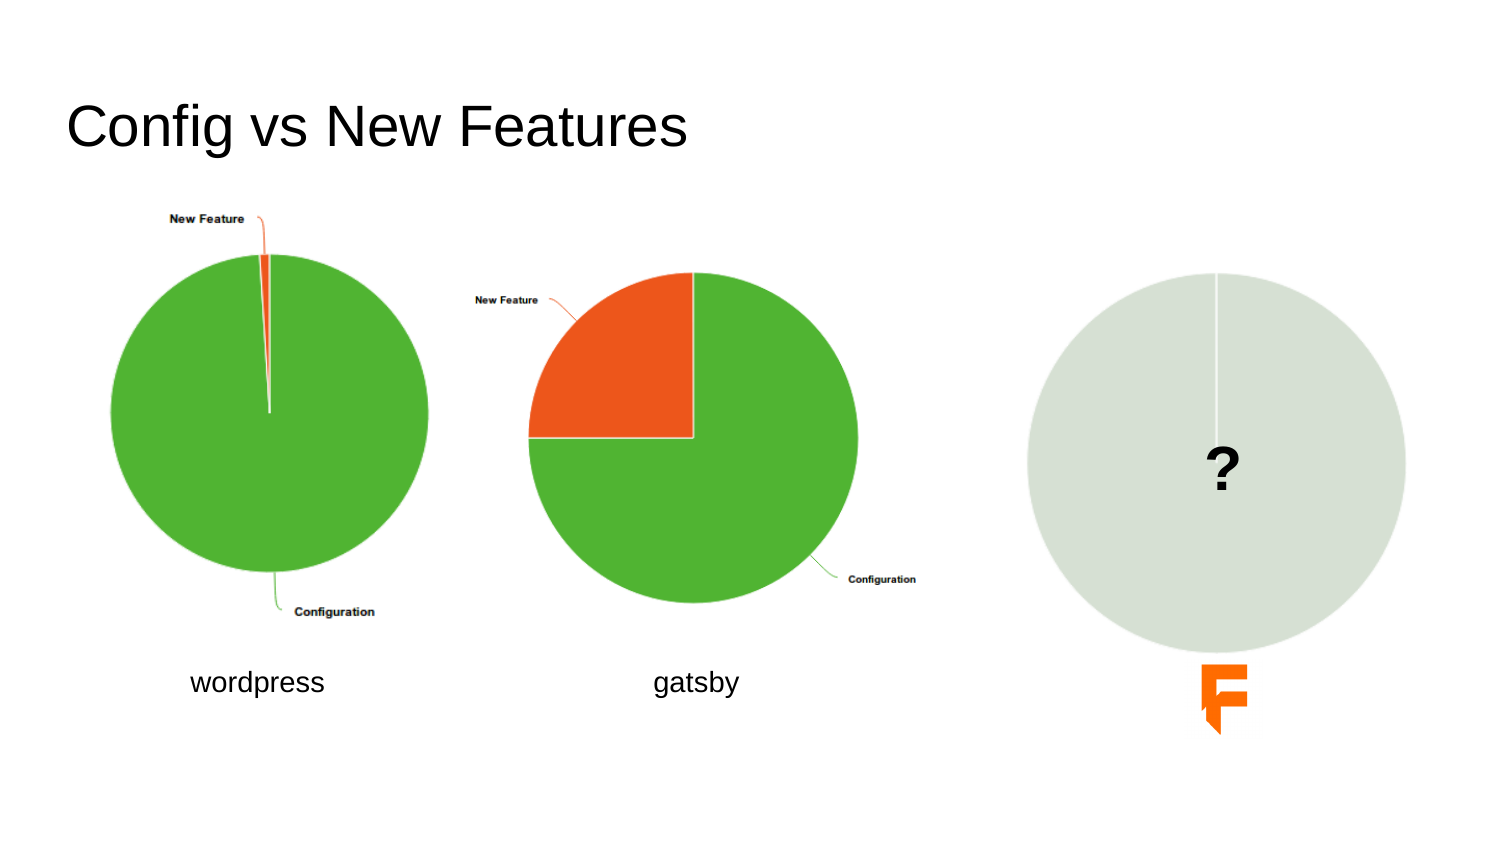

# Config vs New Features
?
wordpress
gatsby